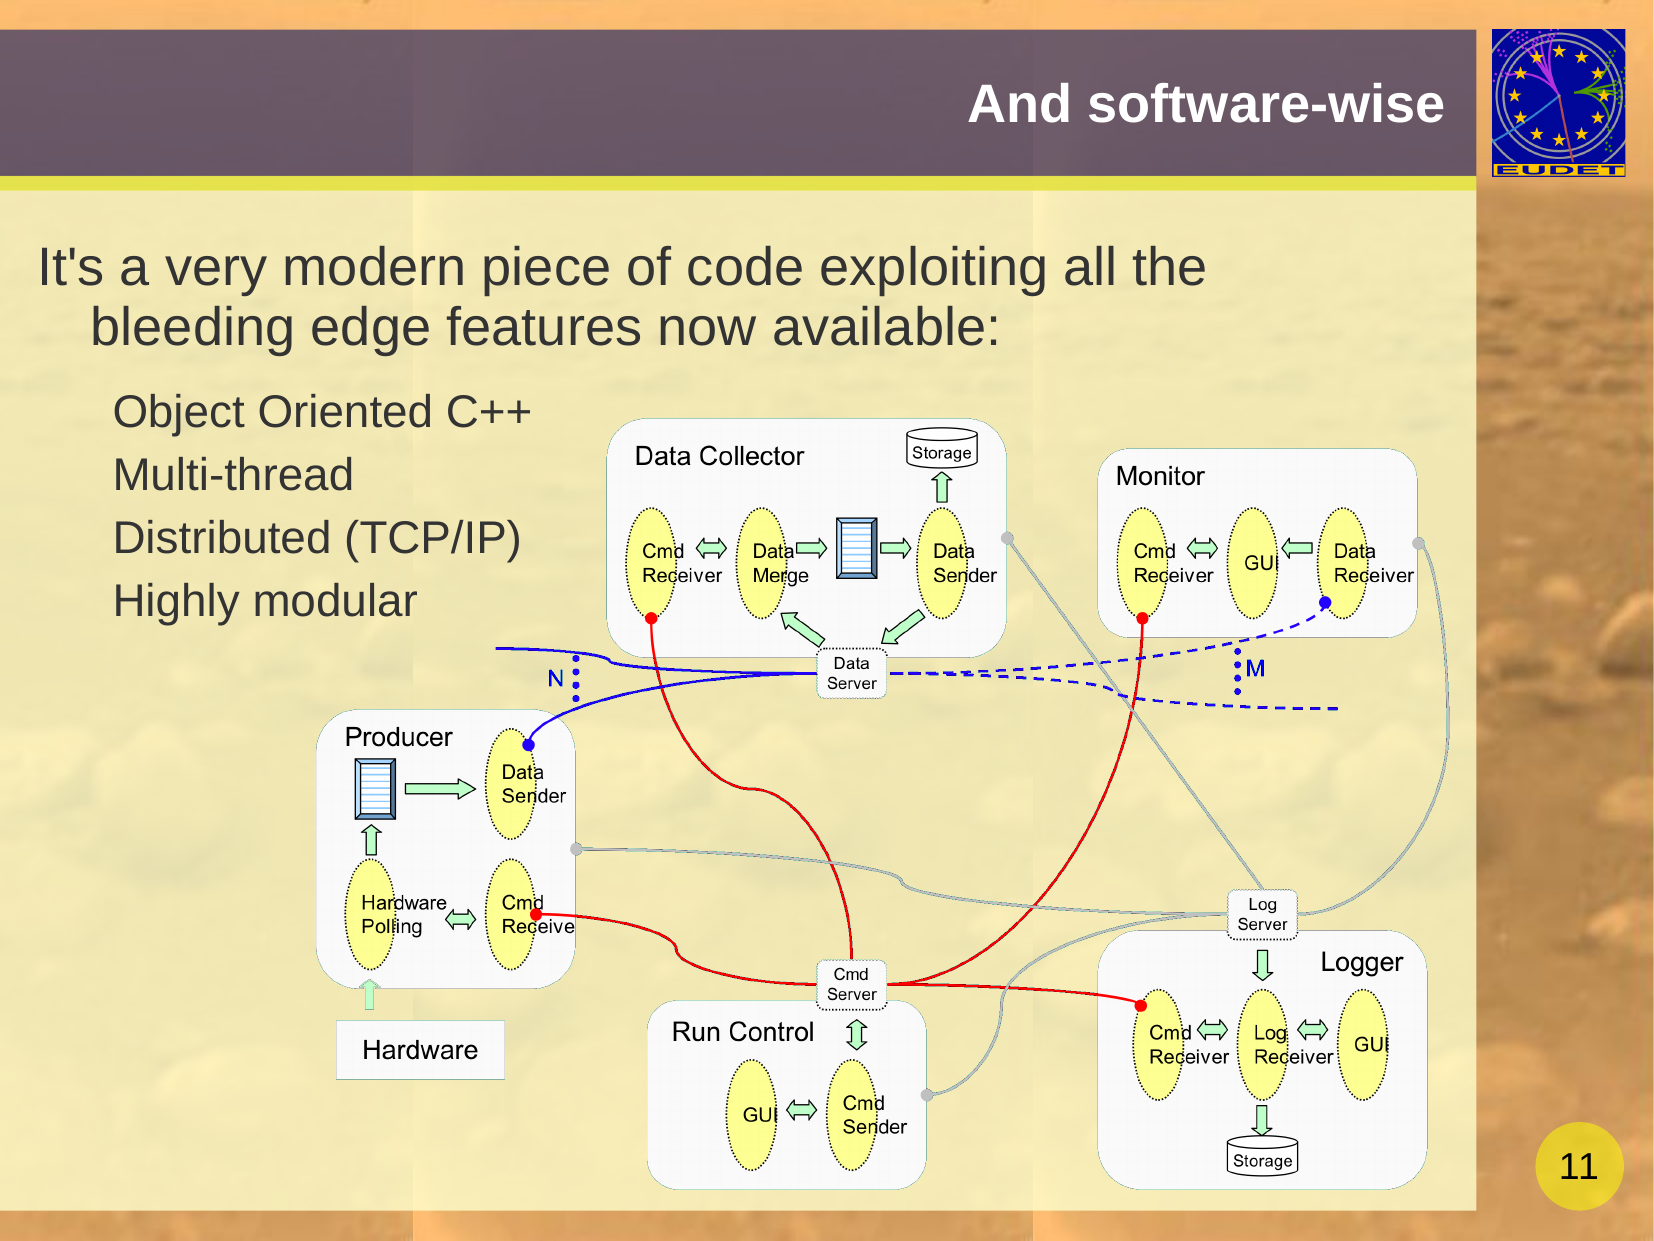

# And software-wise
It's a very modern piece of code exploiting all the bleeding edge features now available:
Object Oriented C++
Multi-thread
Distributed (TCP/IP)
Highly modular